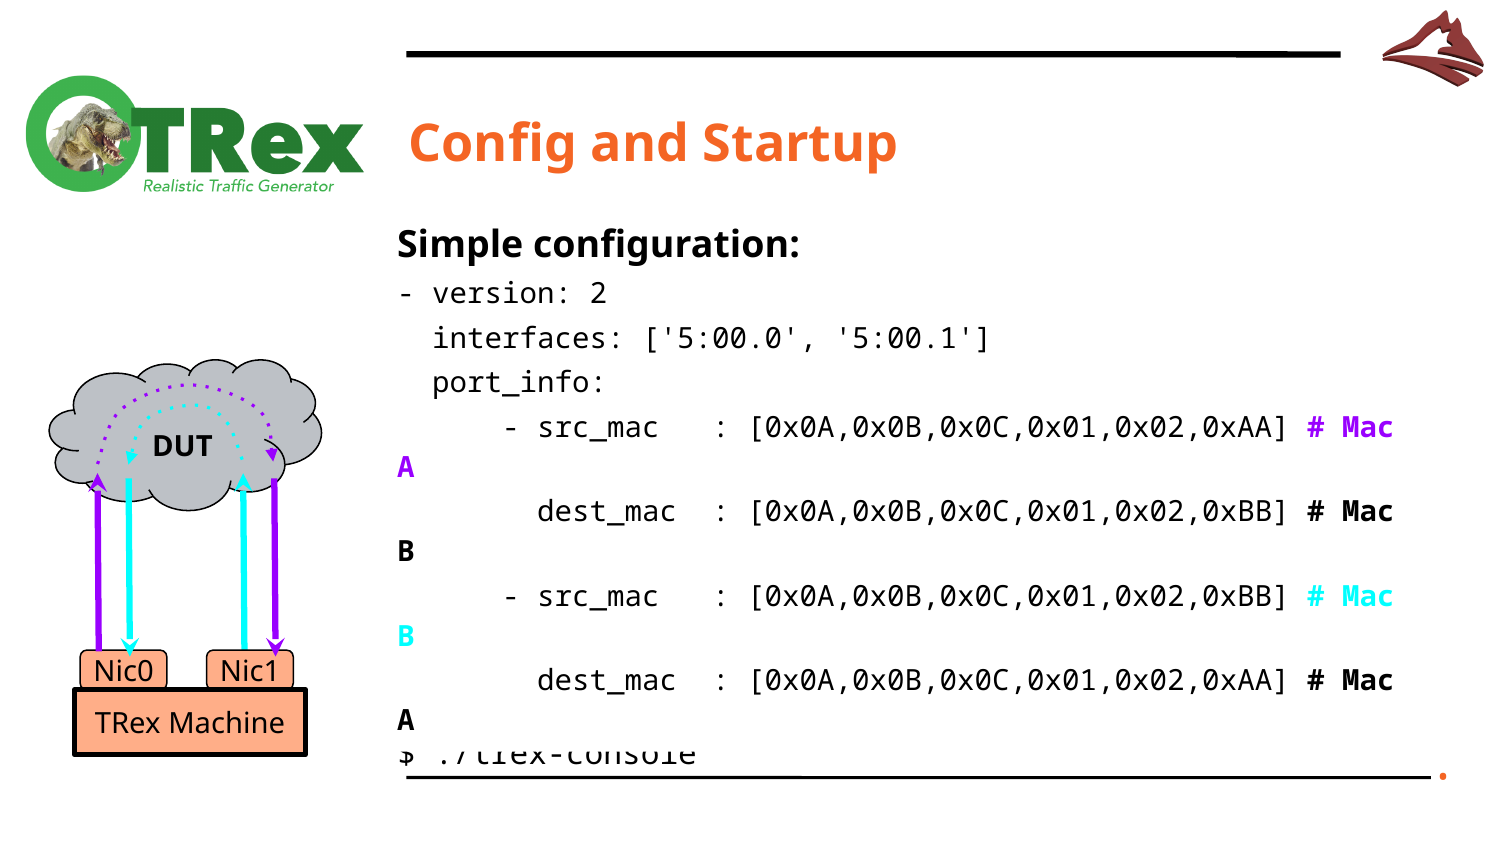

Config and Startup
# Simple configuration:
- version: 2
 interfaces: ['5:00.0', '5:00.1']
 port_info:
 - ip : 100.65.1.2
 default_gw: 100.65.1.1
 - ip : 100.65.2.2
 default_gw: 100.65.2.1
Startup:
$ sudo ./t-rex-64 -i -c 6
$ ./trex-console
Simple configuration:
- version: 2
 interfaces: ['5:00.0', '5:00.1']
 port_info:
 - src_mac : [0x0A,0x0B,0x0C,0x01,0x02,0xAA] # Mac A
 dest_mac : [0x0A,0x0B,0x0C,0x01,0x02,0xBB] # Mac B
 - src_mac : [0x0A,0x0B,0x0C,0x01,0x02,0xBB] # Mac B
 dest_mac : [0x0A,0x0B,0x0C,0x01,0x02,0xAA] # Mac A
DUT
Nic0
Nic1
TRex Machine
•